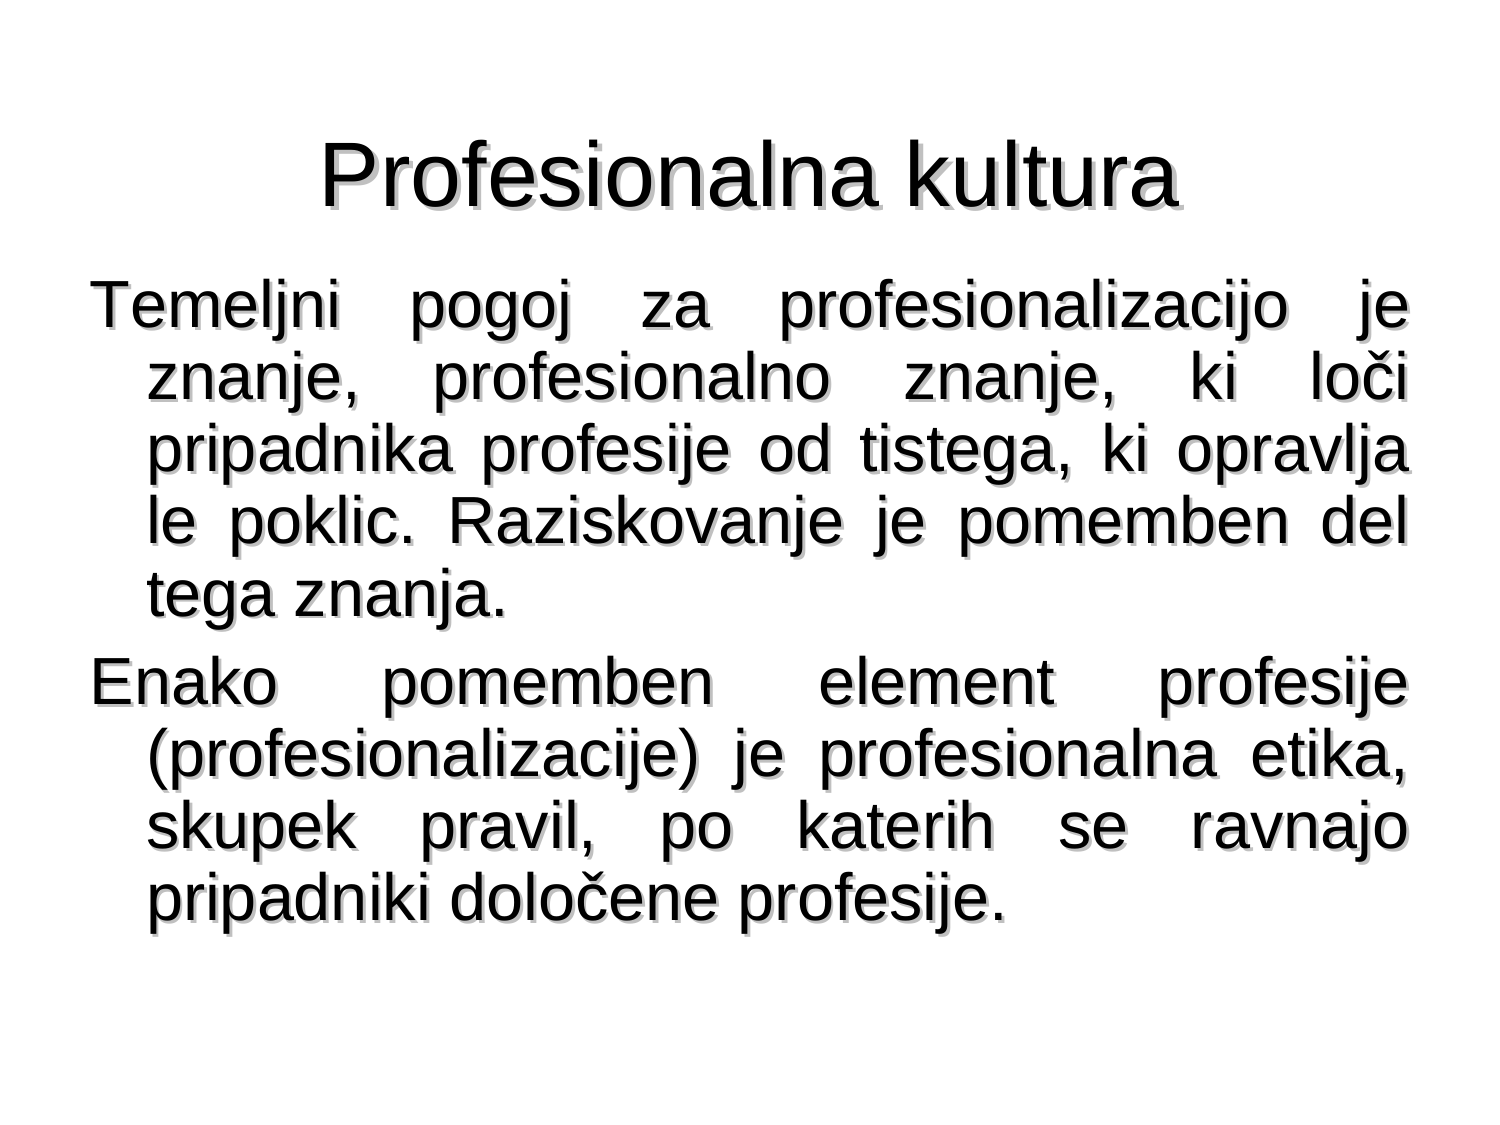

# Profesionalna kultura
Temeljni pogoj za profesionalizacijo je znanje, profesionalno znanje, ki loči pripadnika profesije od tistega, ki opravlja le poklic. Raziskovanje je pomemben del tega znanja.
Enako pomemben element profesije (profesionalizacije) je profesionalna etika, skupek pravil, po katerih se ravnajo pripadniki določene profesije.
8
Oddelek za bibliotekarstvo, informacijsko znanost in knjigarstvo, Filozofska fakulteta